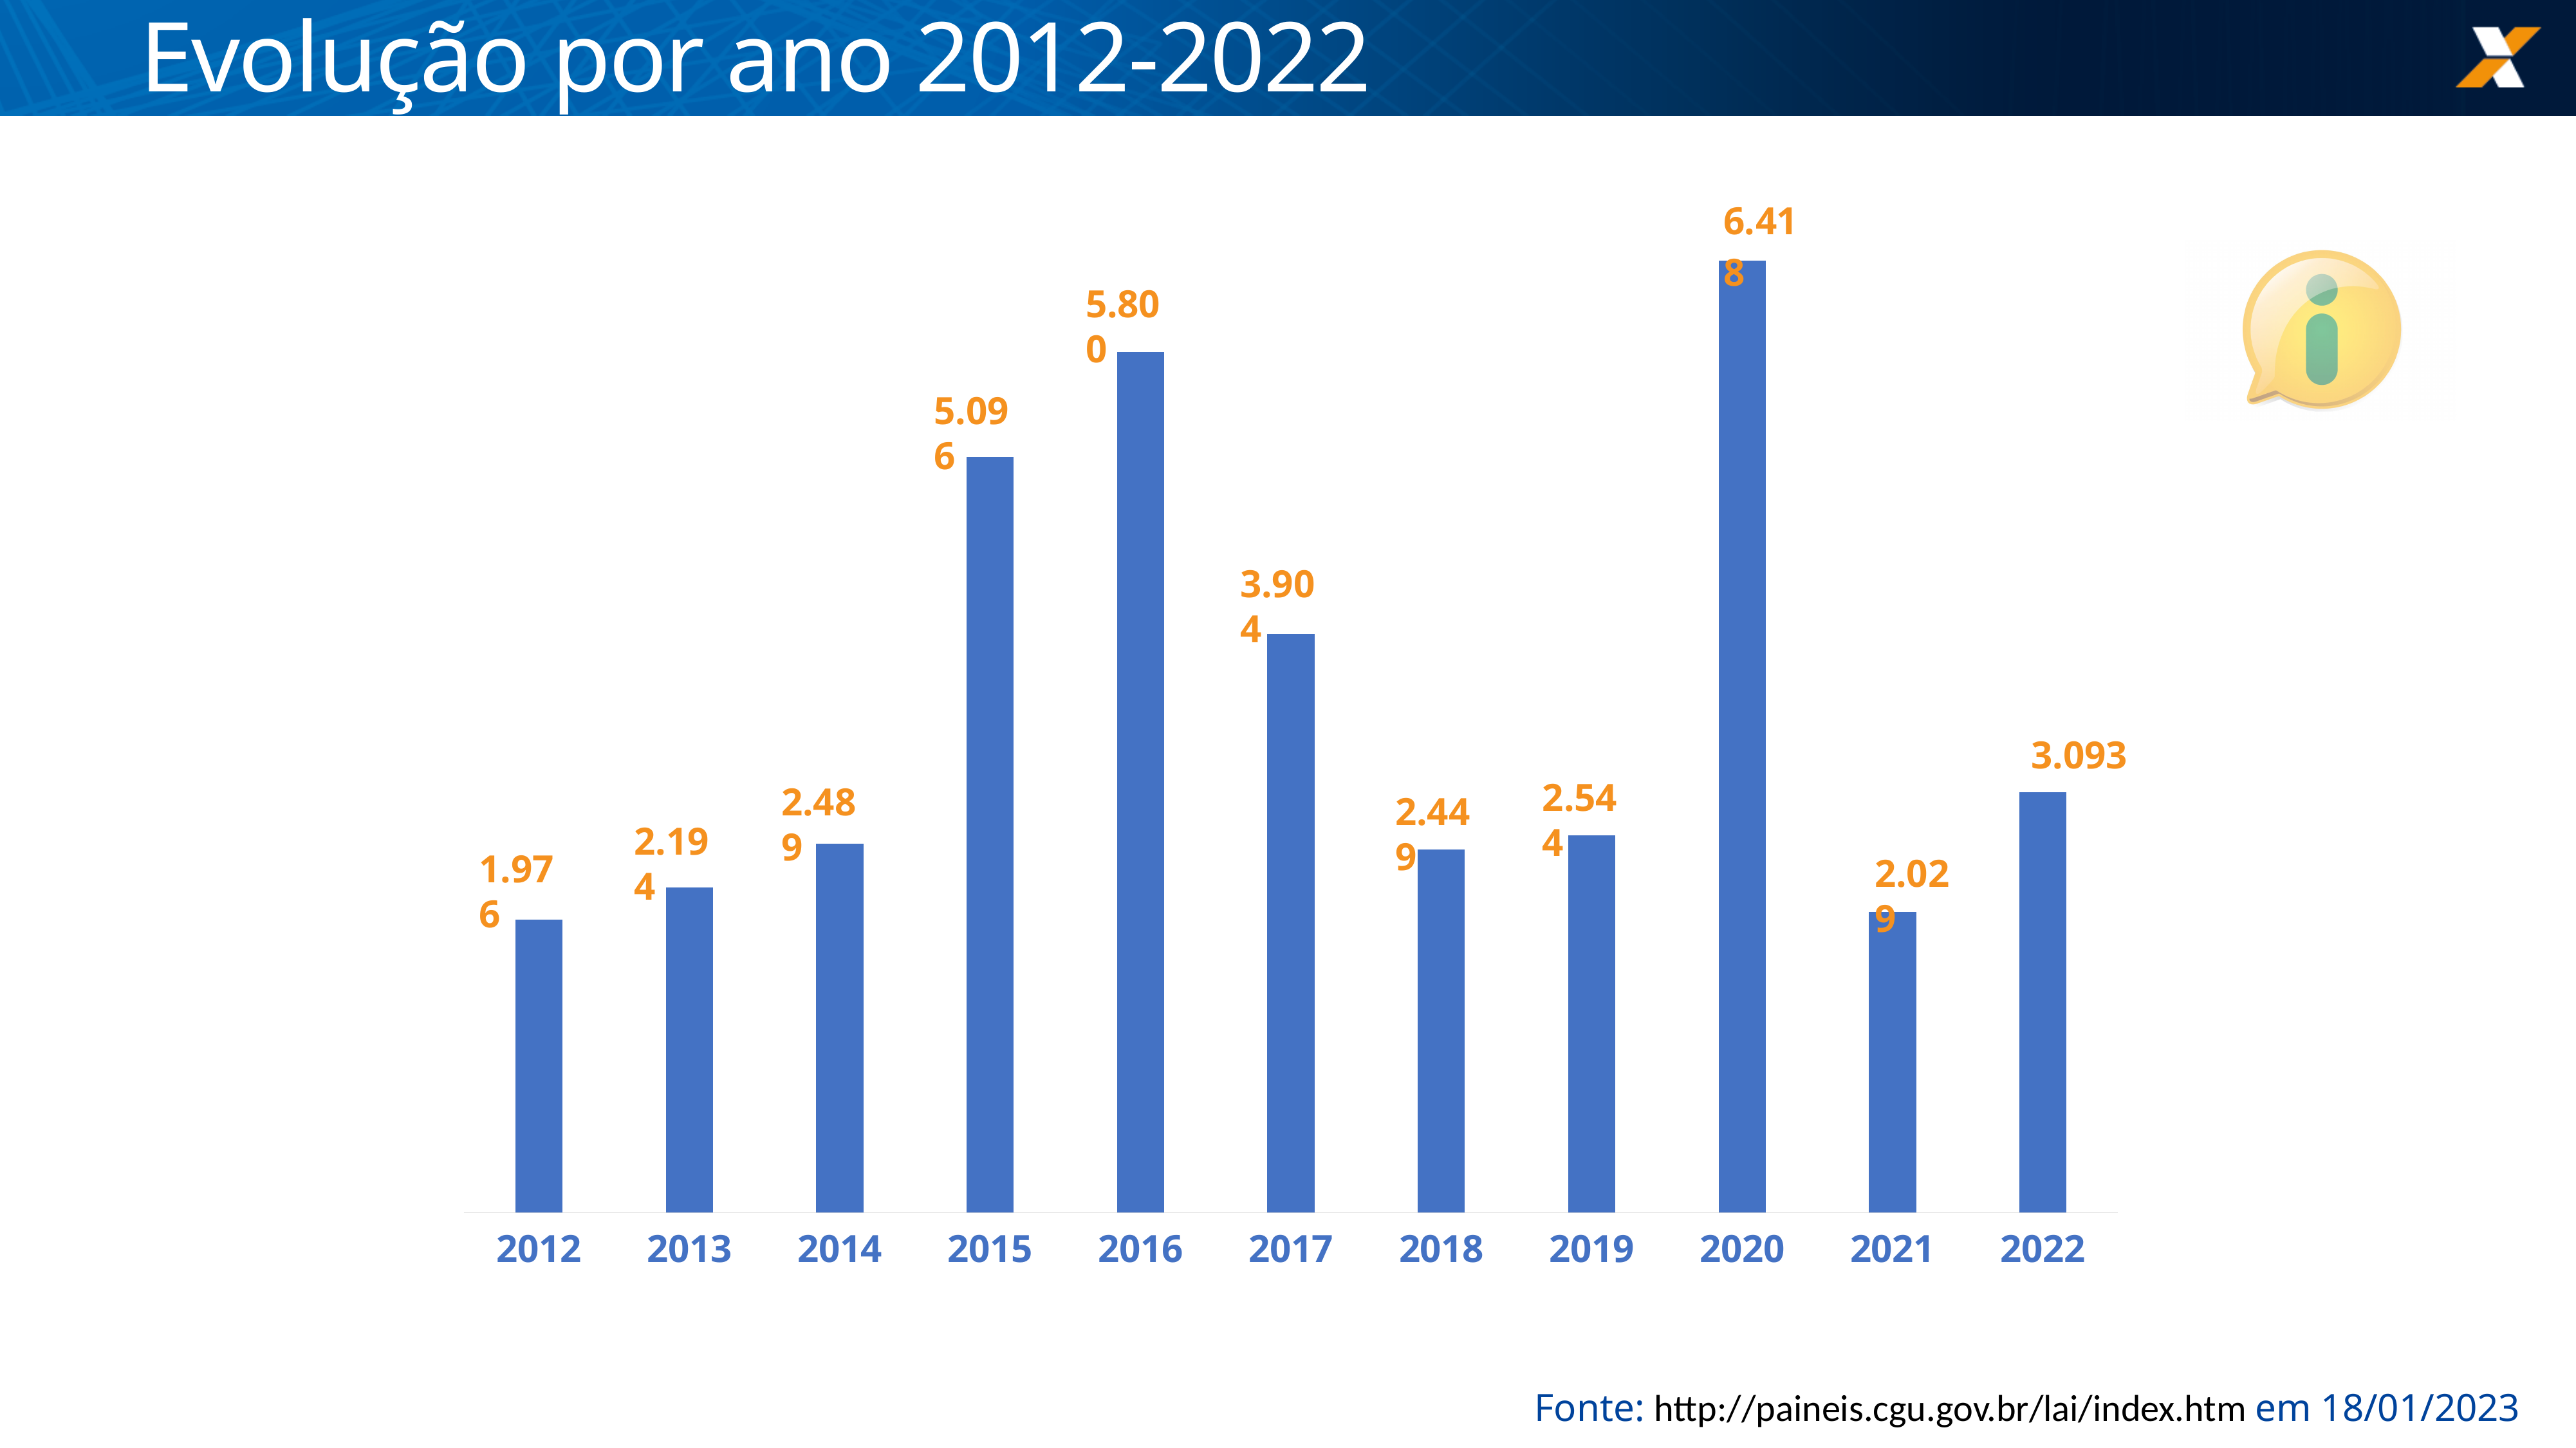

Evolução por ano 2012-2022
### Chart
| Category | Série1 |
|---|---|
| 2012 | 1976.0 |
| 2013 | 2194.0 |
| 2014 | 2489.0 |
| 2015 | 5096.0 |
| 2016 | 5800.0 |
| 2017 | 3904.0 |
| 2018 | 2449.0 |
| 2019 | 2544.0 |
| 2020 | 6418.0 |
| 2021 | 2029.0 |
| 2022 | 2836.0 |
5.800
5.096
3.904
2.544
2.489
2.449
2.194
1.976
2.029
Fonte: http://paineis.cgu.gov.br/lai/index.htm em 18/01/2023